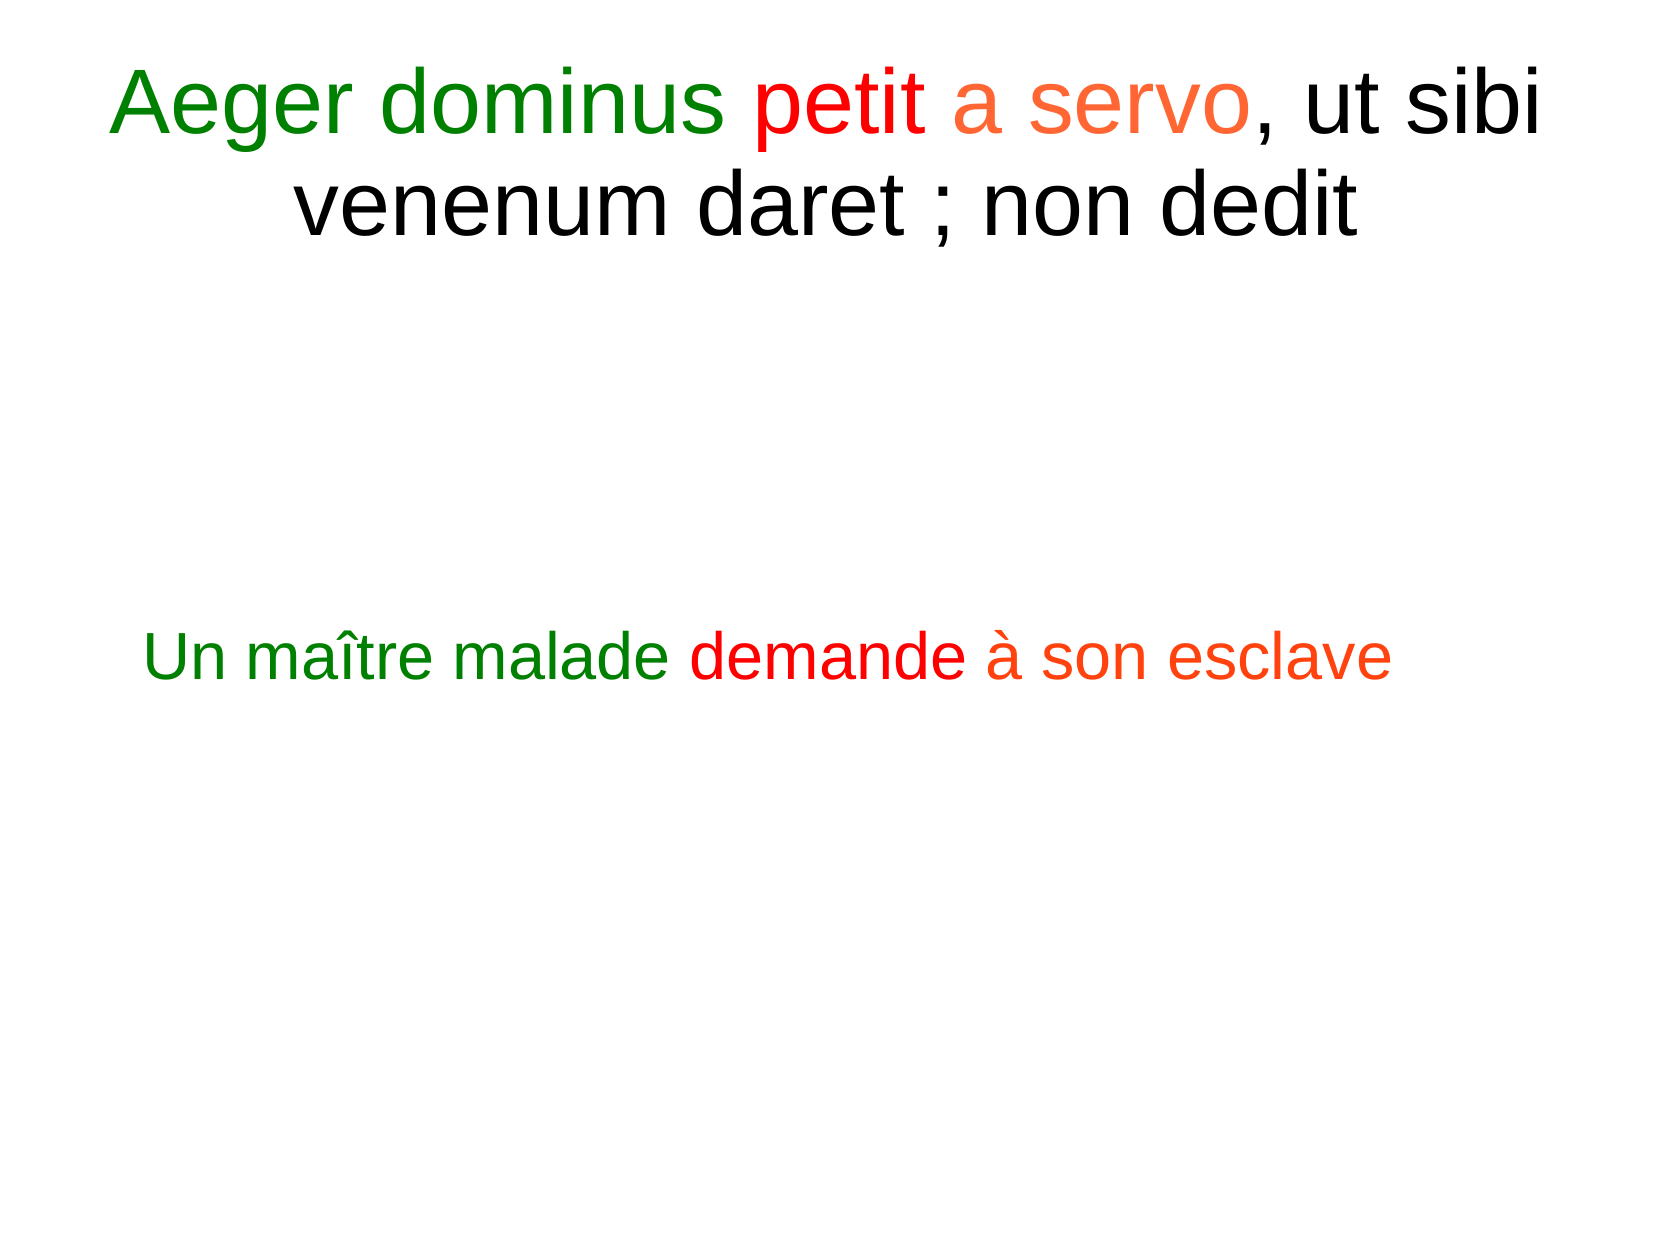

# Aeger dominus petit a servo, ut sibi venenum daret ; non dedit
Un maître malade demande à son esclave